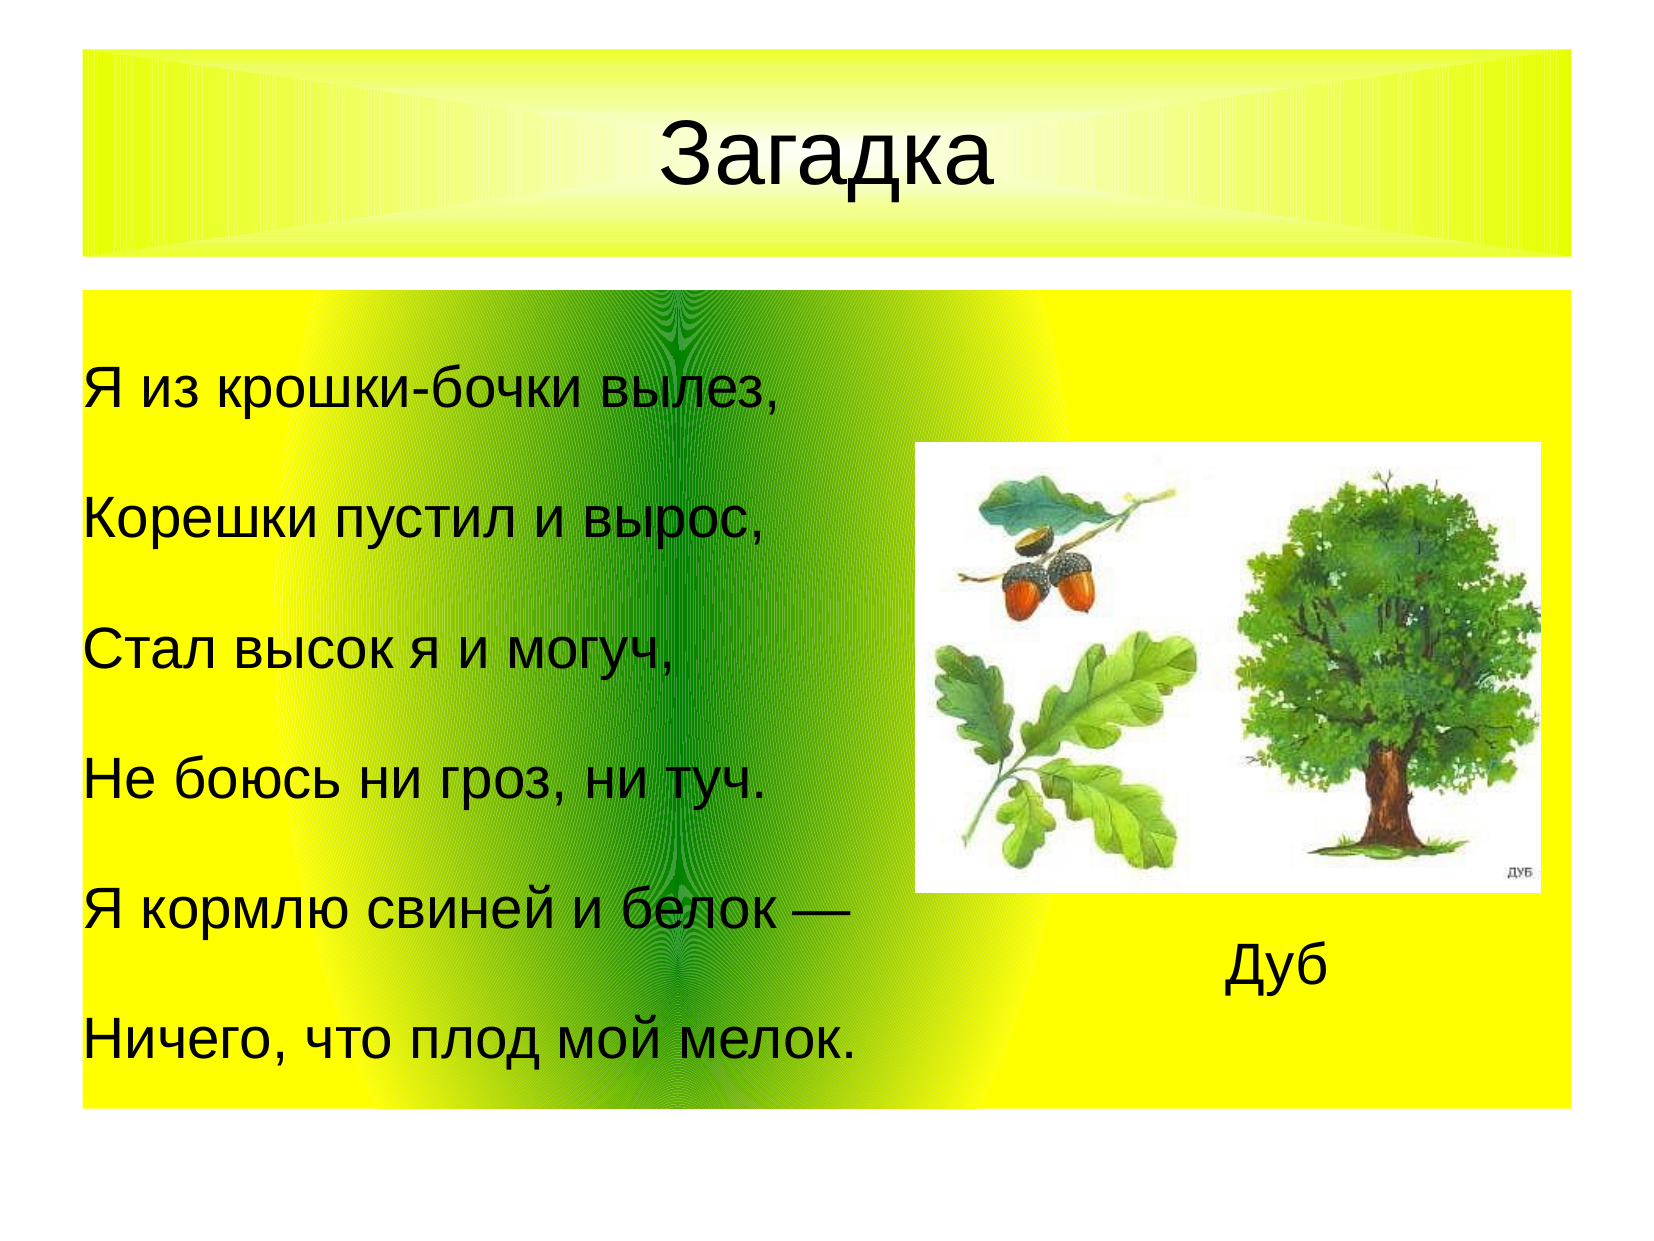

# Загадка
Я из крошки-бочки вылез,
Корешки пустил и вырос,
Стал высок я и могуч,
Не боюсь ни гроз, ни туч.
Я кормлю свиней и белок —
Ничего, что плод мой мелок.
Дуб